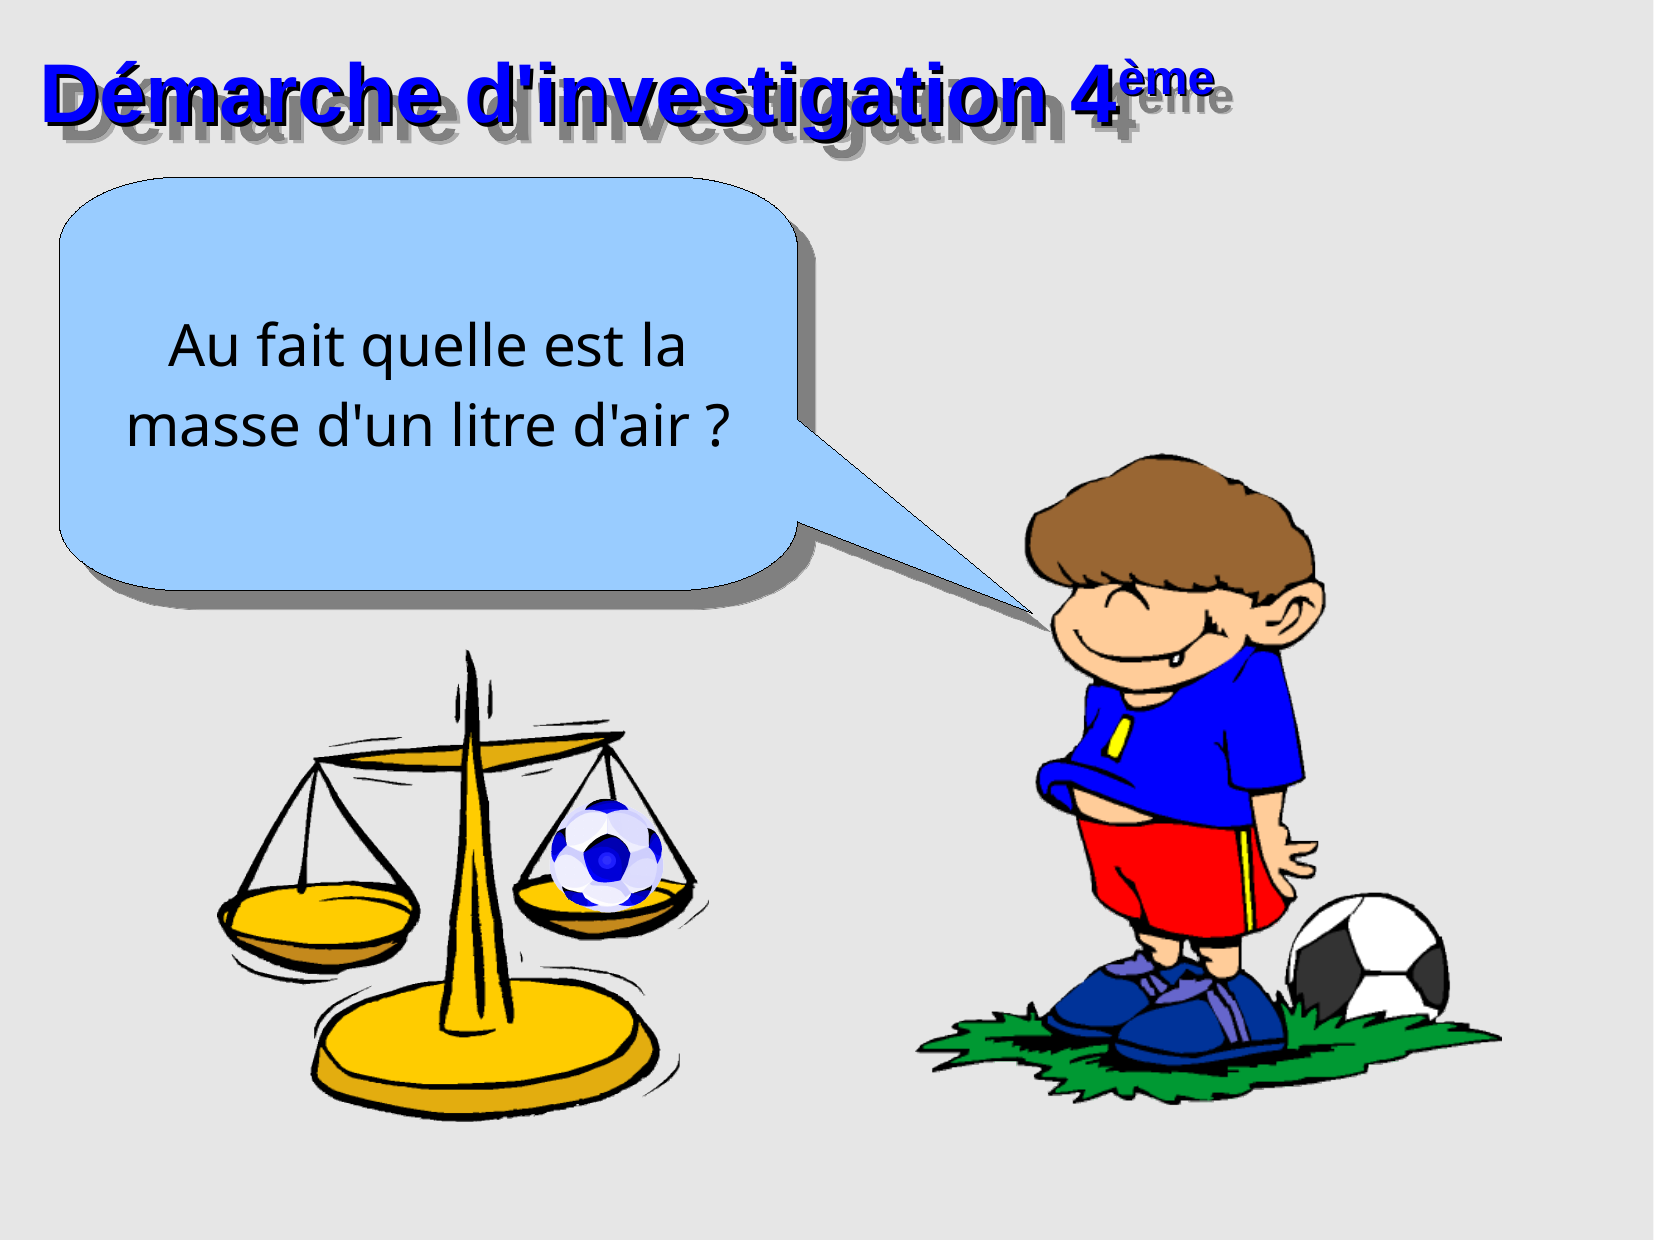

Démarche d'investigation 4ème
Au fait quelle est la masse d'un litre d'air ?